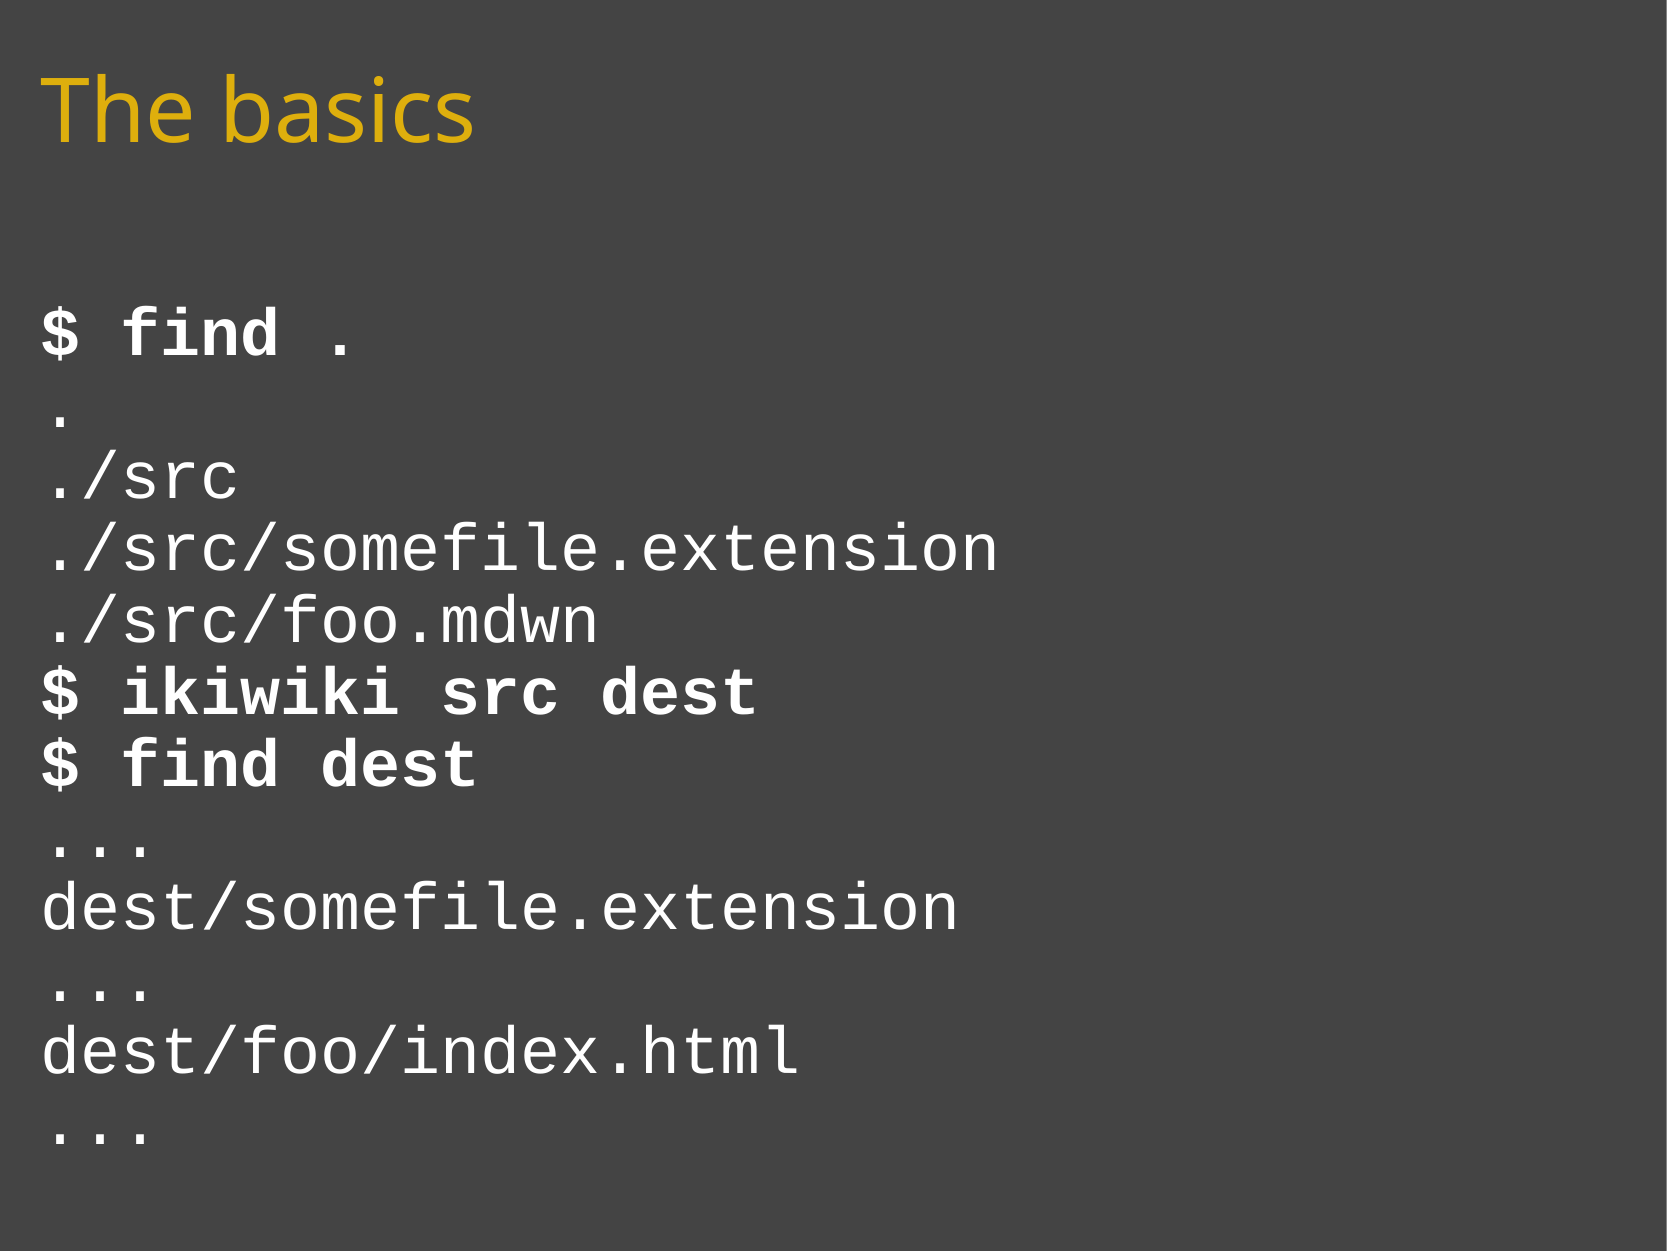

# The basics
$ find .
.
./src
./src/somefile.extension
./src/foo.mdwn
$ ikiwiki src dest
$ find dest
...
dest/somefile.extension
...
dest/foo/index.html
...